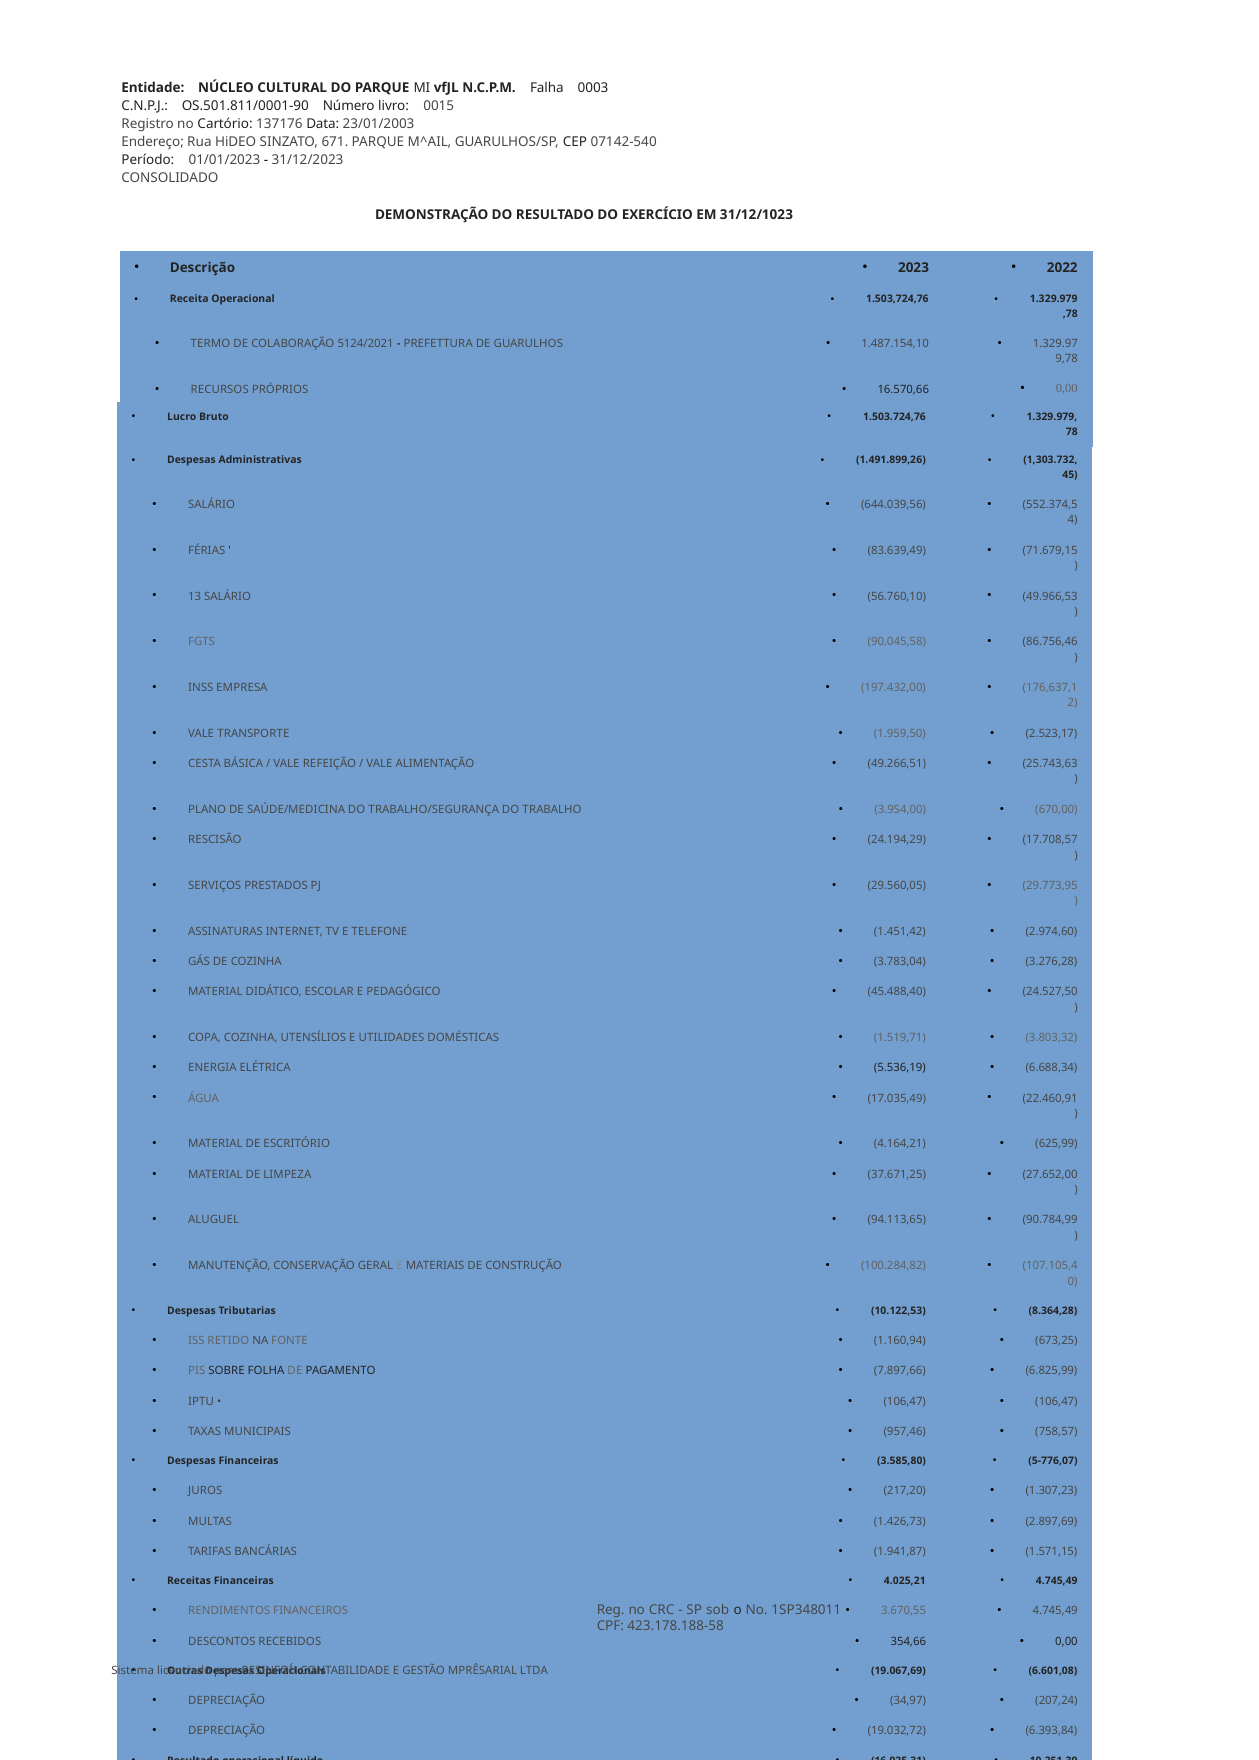

Entidade: NÚCLEO CULTURAL DO PARQUE MI vfJL N.C.P.M. Falha 0003
C.N.P.J.: OS.501.811/0001-90 Número livro: 0015
Registro no Cartório: 137176 Data: 23/01/2003
Endereço; Rua HiDEO SINZATO, 671. PARQUE M^AIL, GUARULHOS/SP, CEP 07142-540
Período: 01/01/2023 - 31/12/2023
CONSOLIDADO
DEMONSTRAÇÃO DO RESULTADO DO EXERCÍCIO EM 31/12/1023
| Descrição | 2023 | 2022 |
| --- | --- | --- |
| Receita Operacional | 1.503,724,76 | 1.329.979,78 |
| TERMO DE COLABORAÇÃO 5124/2021 - PREFETTURA DE GUARULHOS | 1.487.154,10 | 1.329.979,78 |
| RECURSOS PRÓPRIOS | 16.570,66 | 0,00 |
| Receita Liquida | 1.503.724,76 | 1.329.979,78 |
| Lucro Bruto | 1.503.724,76 | 1.329.979,78 |
| --- | --- | --- |
| Despesas Administrativas | (1.491.899,26) | (1,303.732,45) |
| SALÁRIO | (644.039,56) | (552.374,54) |
| FÉRIAS ' | (83.639,49) | (71.679,15) |
| 13 SALÁRIO | (56.760,10) | (49.966,53) |
| FGTS | (90.045,58) | (86.756,46) |
| INSS EMPRESA | (197.432,00) | (176,637,12) |
| VALE TRANSPORTE | (1.959,50) | (2.523,17) |
| CESTA BÁSICA / VALE REFEIÇÃO / VALE ALIMENTAÇÃO | (49.266,51) | (25.743,63) |
| PLANO DE SAÚDE/MEDICINA DO TRABALHO/SEGURANÇA DO TRABALHO | (3.9S4,00) | (670,00) |
| RESCISÃO | (24.194,29) | (17.708,57) |
| SERVIÇOS PRESTADOS PJ | (29.560,05) | (29.773,95) |
| ASSINATURAS INTERNET, TV E TELEFONE | (1.451,42) | (2.974,60) |
| GÁS DE COZINHA | (3.783,04) | (3.276,28) |
| MATERIAL DIDÁTICO, ESCOLAR E PEDAGÓGICO | (45.488,40) | (24.527,50) |
| COPA, COZINHA, UTENSÍLIOS E UTILIDADES DOMÉSTICAS | (1.519,71) | (3.803,32) |
| ENERGIA ELÉTRICA | (5.536,19) | (6.688,34) |
| ÁGUA | (17.035,49) | (22.460,91) |
| MATERIAL DE ESCRITÓRIO | (4.164,21) | (625,99) |
| MATERIAL DE LIMPEZA | (37.671,25) | (27.652,00) |
| ALUGUEL | (94.113,65) | (90.784,99) |
| MANUTENÇÃO, CONSERVAÇÃO GERAL E MATERIAIS DE CONSTRUÇÃO | (100.284,82) | (107.105,40) |
| Despesas Tributarias | (10.122,53) | (8.364,28) |
| ISS RETIDO NA FONTE | (1.160,94) | (673,25) |
| PIS SOBRE FOLHA DE PAGAMENTO | (7.897,66) | (6.825,99) |
| IPTU • | (106,47) | (106,47) |
| TAXAS MUNICIPAIS | (957,46) | (758,57) |
| Despesas Financeiras | (3.585,80) | (5-776,07) |
| JUROS | (217,20) | (1.307,23) |
| MULTAS | (1.426,73) | (2.897,69) |
| TARIFAS BANCÁRIAS | (1.941,87) | (1.571,15) |
| Receitas Financeiras | 4.025,21 | 4.745,49 |
| RENDIMENTOS FINANCEIROS | 3.670,55 | 4.745,49 |
| DESCONTOS RECEBIDOS | 354,66 | 0,00 |
| Outras Despesas Operacionais | (19.067,69) | (6.601,08) |
| DEPRECIAÇÃO | (34,97) | (207,24) |
| DEPRECIAÇÃO | (19.032,72) | (6.393,84) |
| Resultado operacional líquido | (16.925,31) | 10.251,39 |
Reg. no CRC - SP sob o No. 1SP348011 CPF: 423.178.188-58
Sistema licenciado para RESINFOÍt CONTABILIDADE E GESTÃO MPRÊSARIAL LTDA